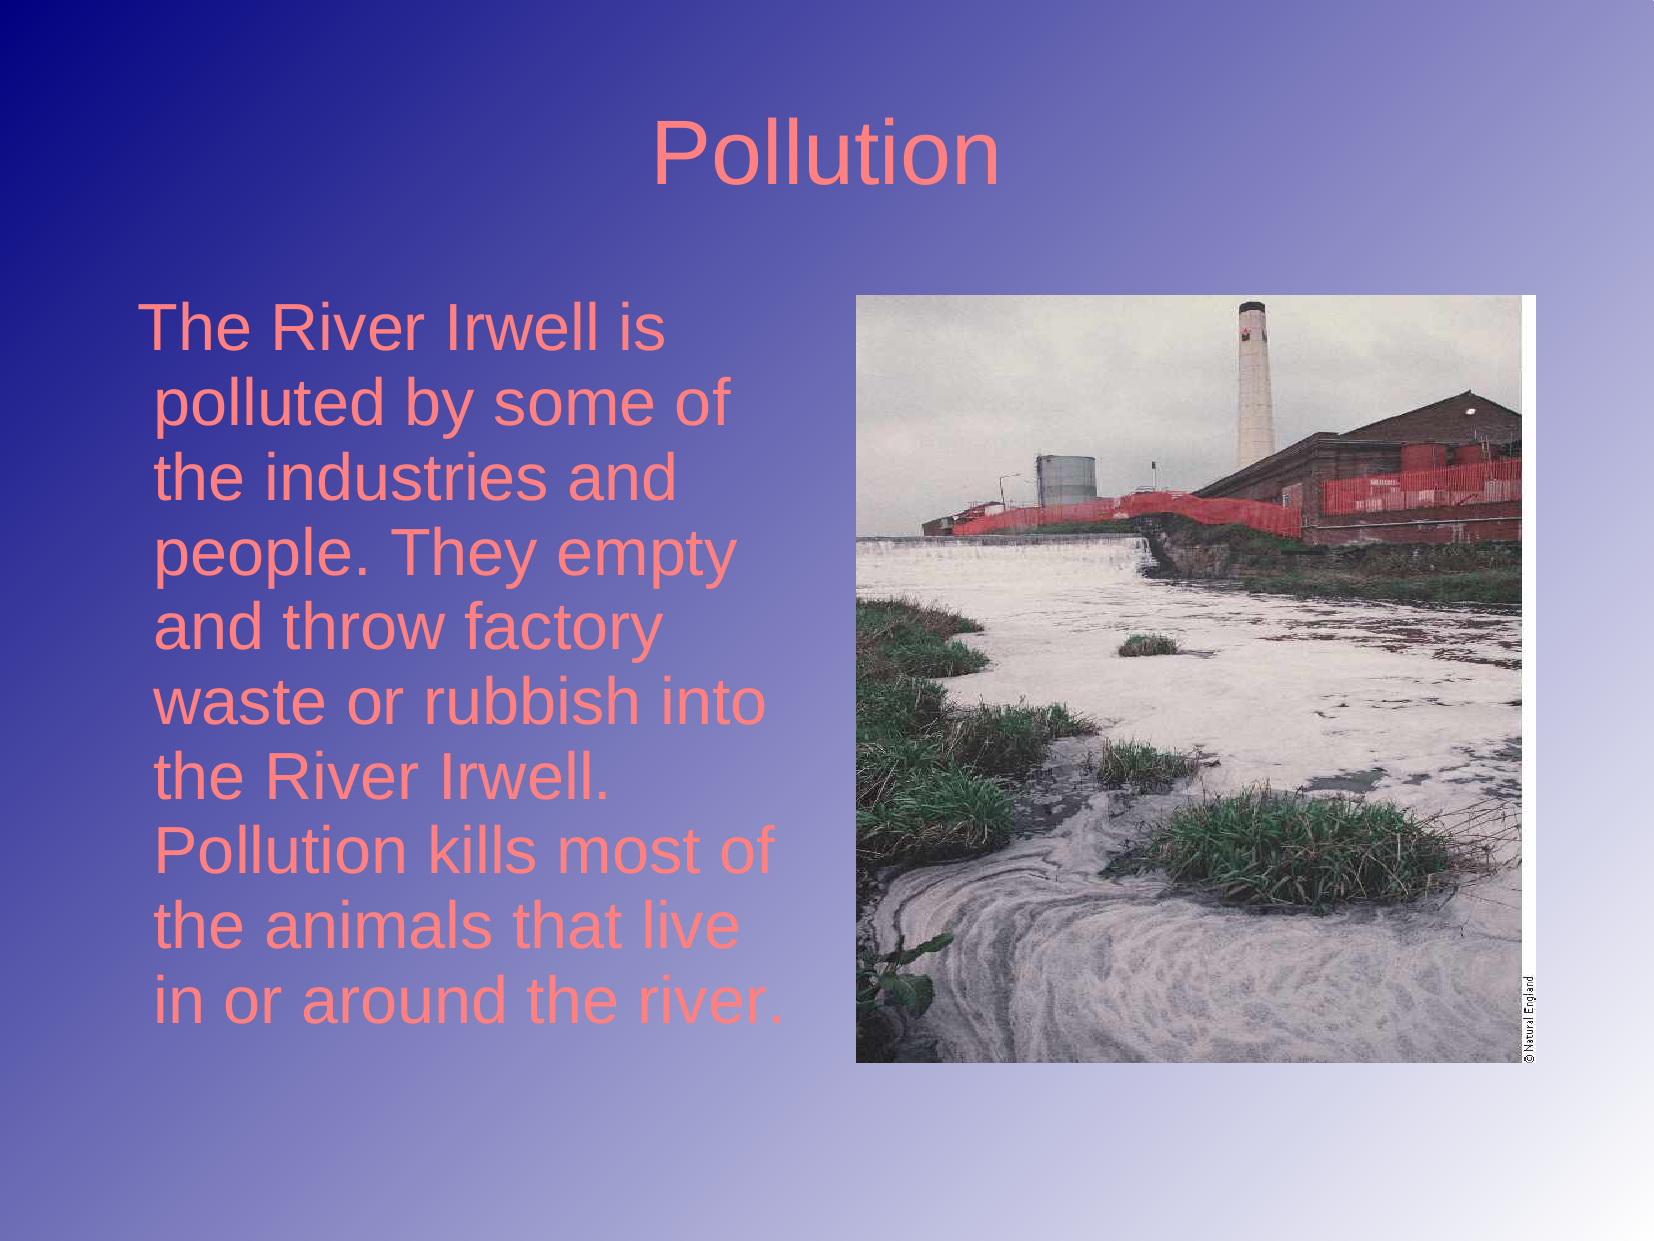

# Pollution
 The River Irwell is polluted by some of the industries and people. They empty and throw factory waste or rubbish into the River Irwell. Pollution kills most of the animals that live in or around the river.